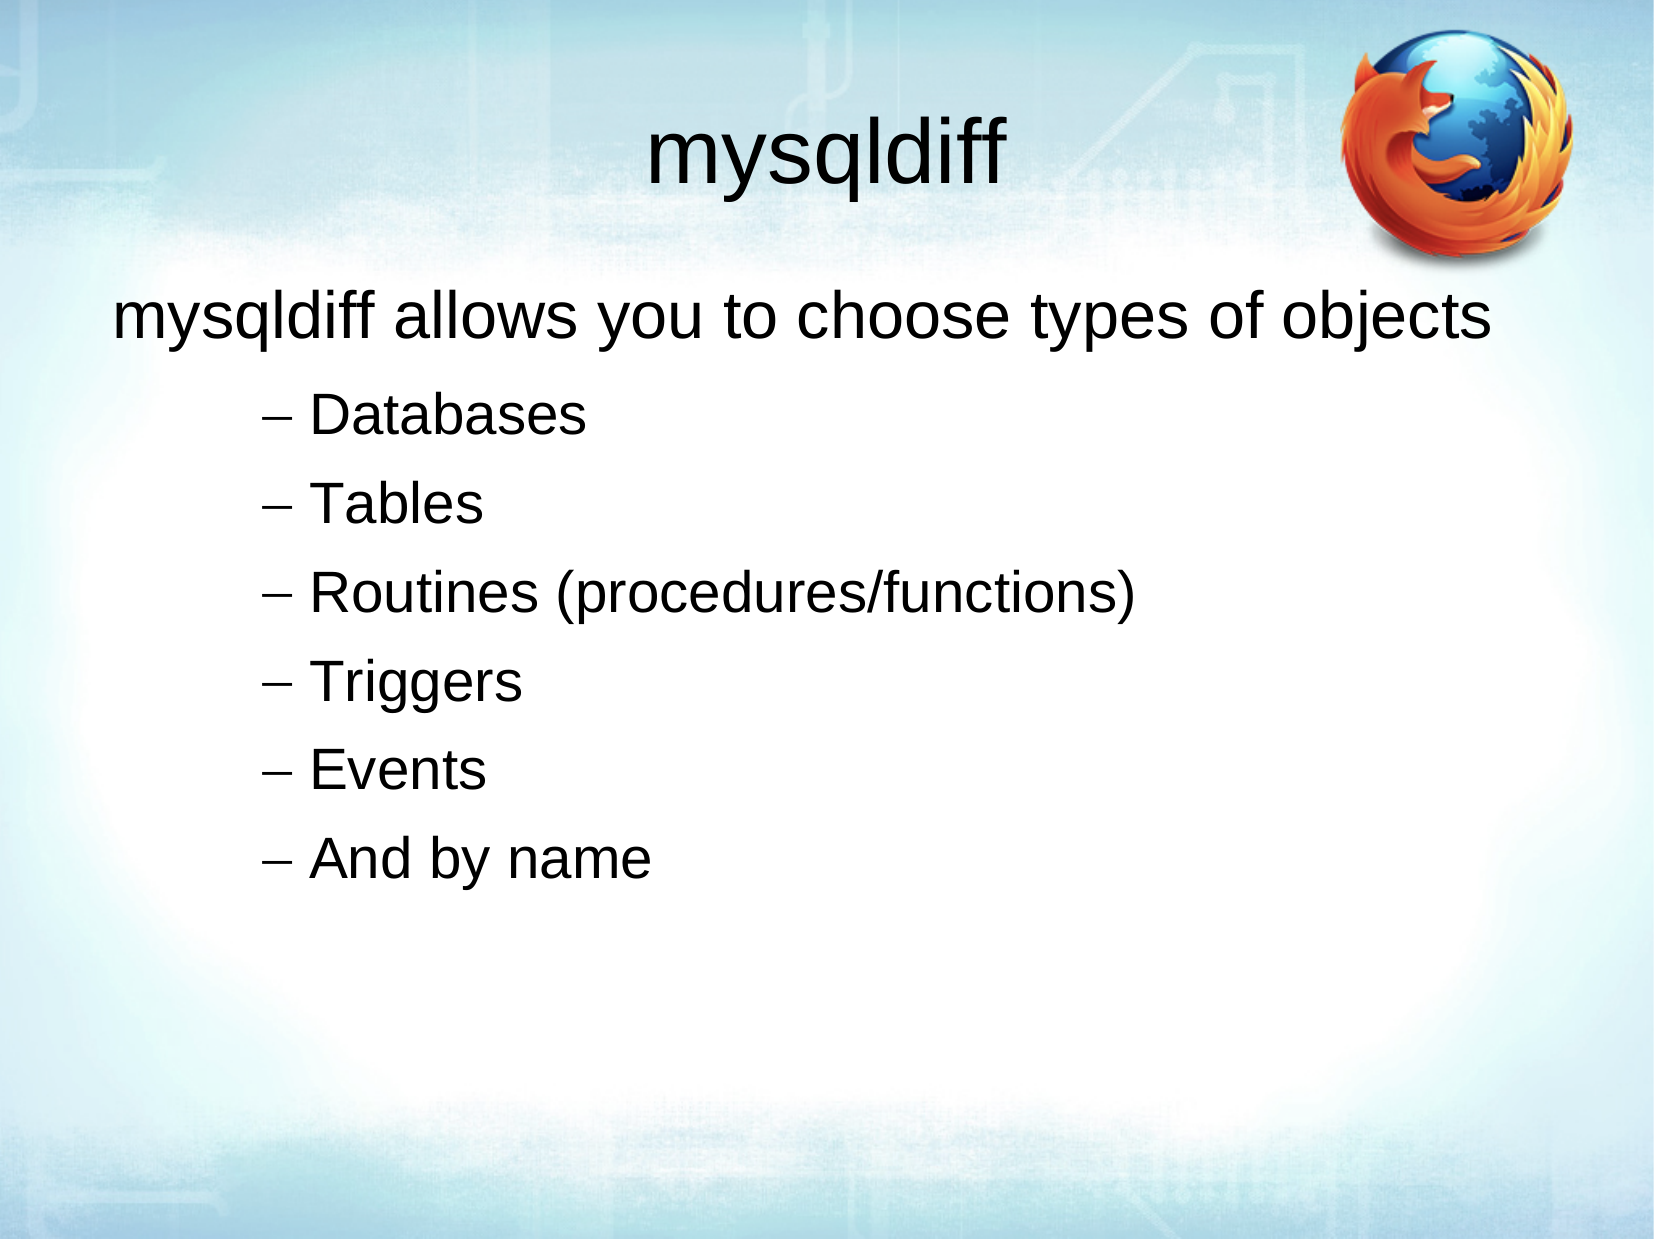

# mysqldiff
mysqldiff allows you to choose types of objects
Databases
Tables
Routines (procedures/functions)
Triggers
Events
And by name